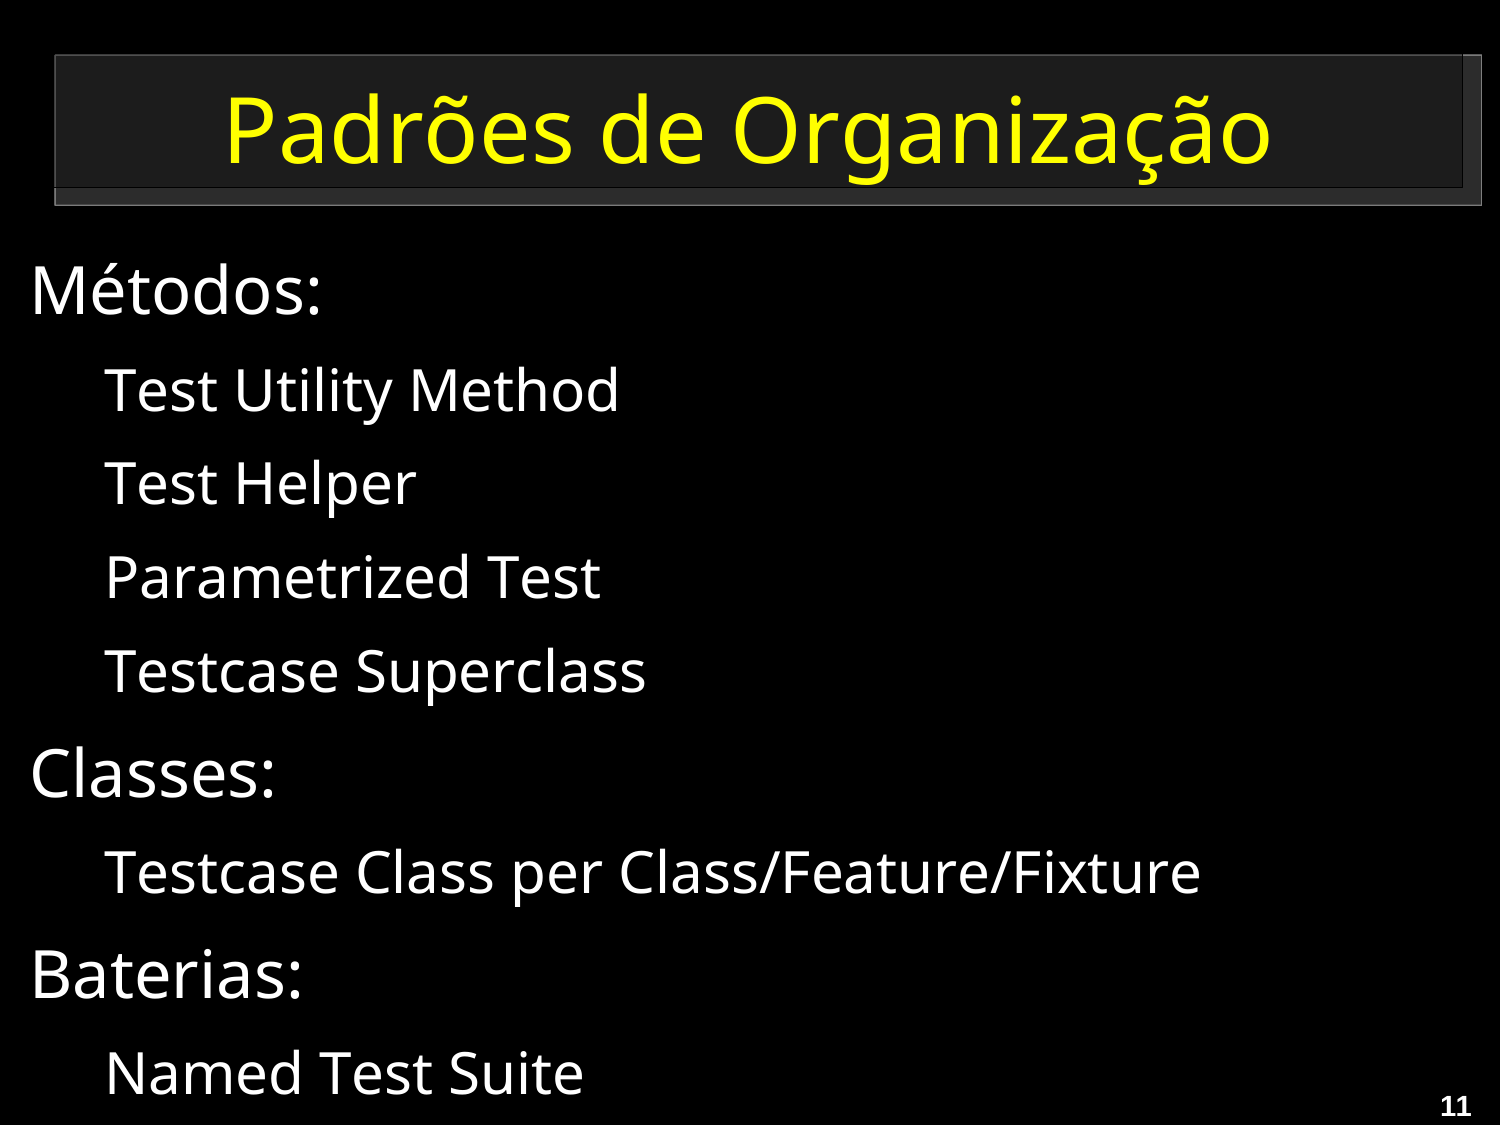

# Padrões de Organização
Métodos:
Test Utility Method
Test Helper
Parametrized Test
Testcase Superclass
Classes:
Testcase Class per Class/Feature/Fixture
Baterias:
Named Test Suite
11